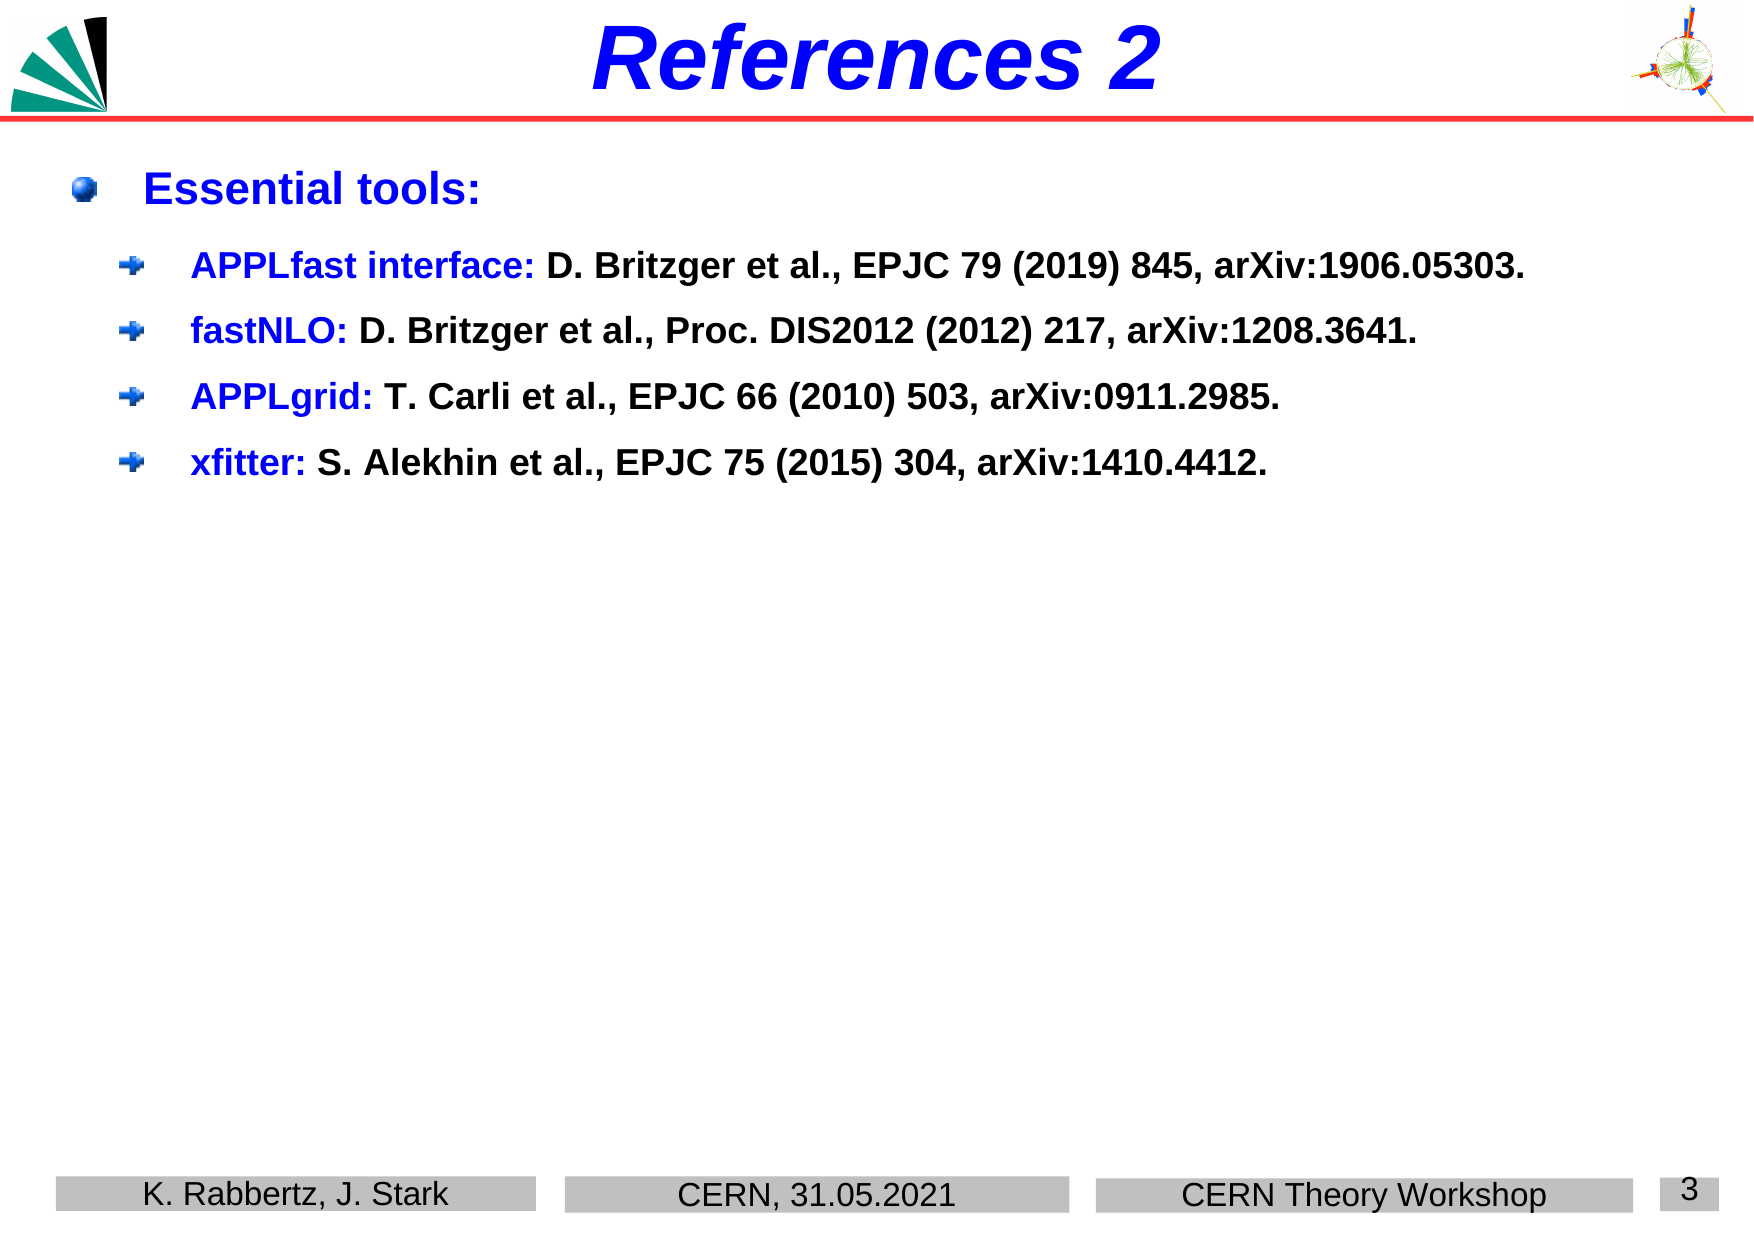

# References 2
Essential tools:
APPLfast interface: D. Britzger et al., EPJC 79 (2019) 845, arXiv:1906.05303.
fastNLO: D. Britzger et al., Proc. DIS2012 (2012) 217, arXiv:1208.3641.
APPLgrid: T. Carli et al., EPJC 66 (2010) 503, arXiv:0911.2985.
xfitter: S. Alekhin et al., EPJC 75 (2015) 304, arXiv:1410.4412.